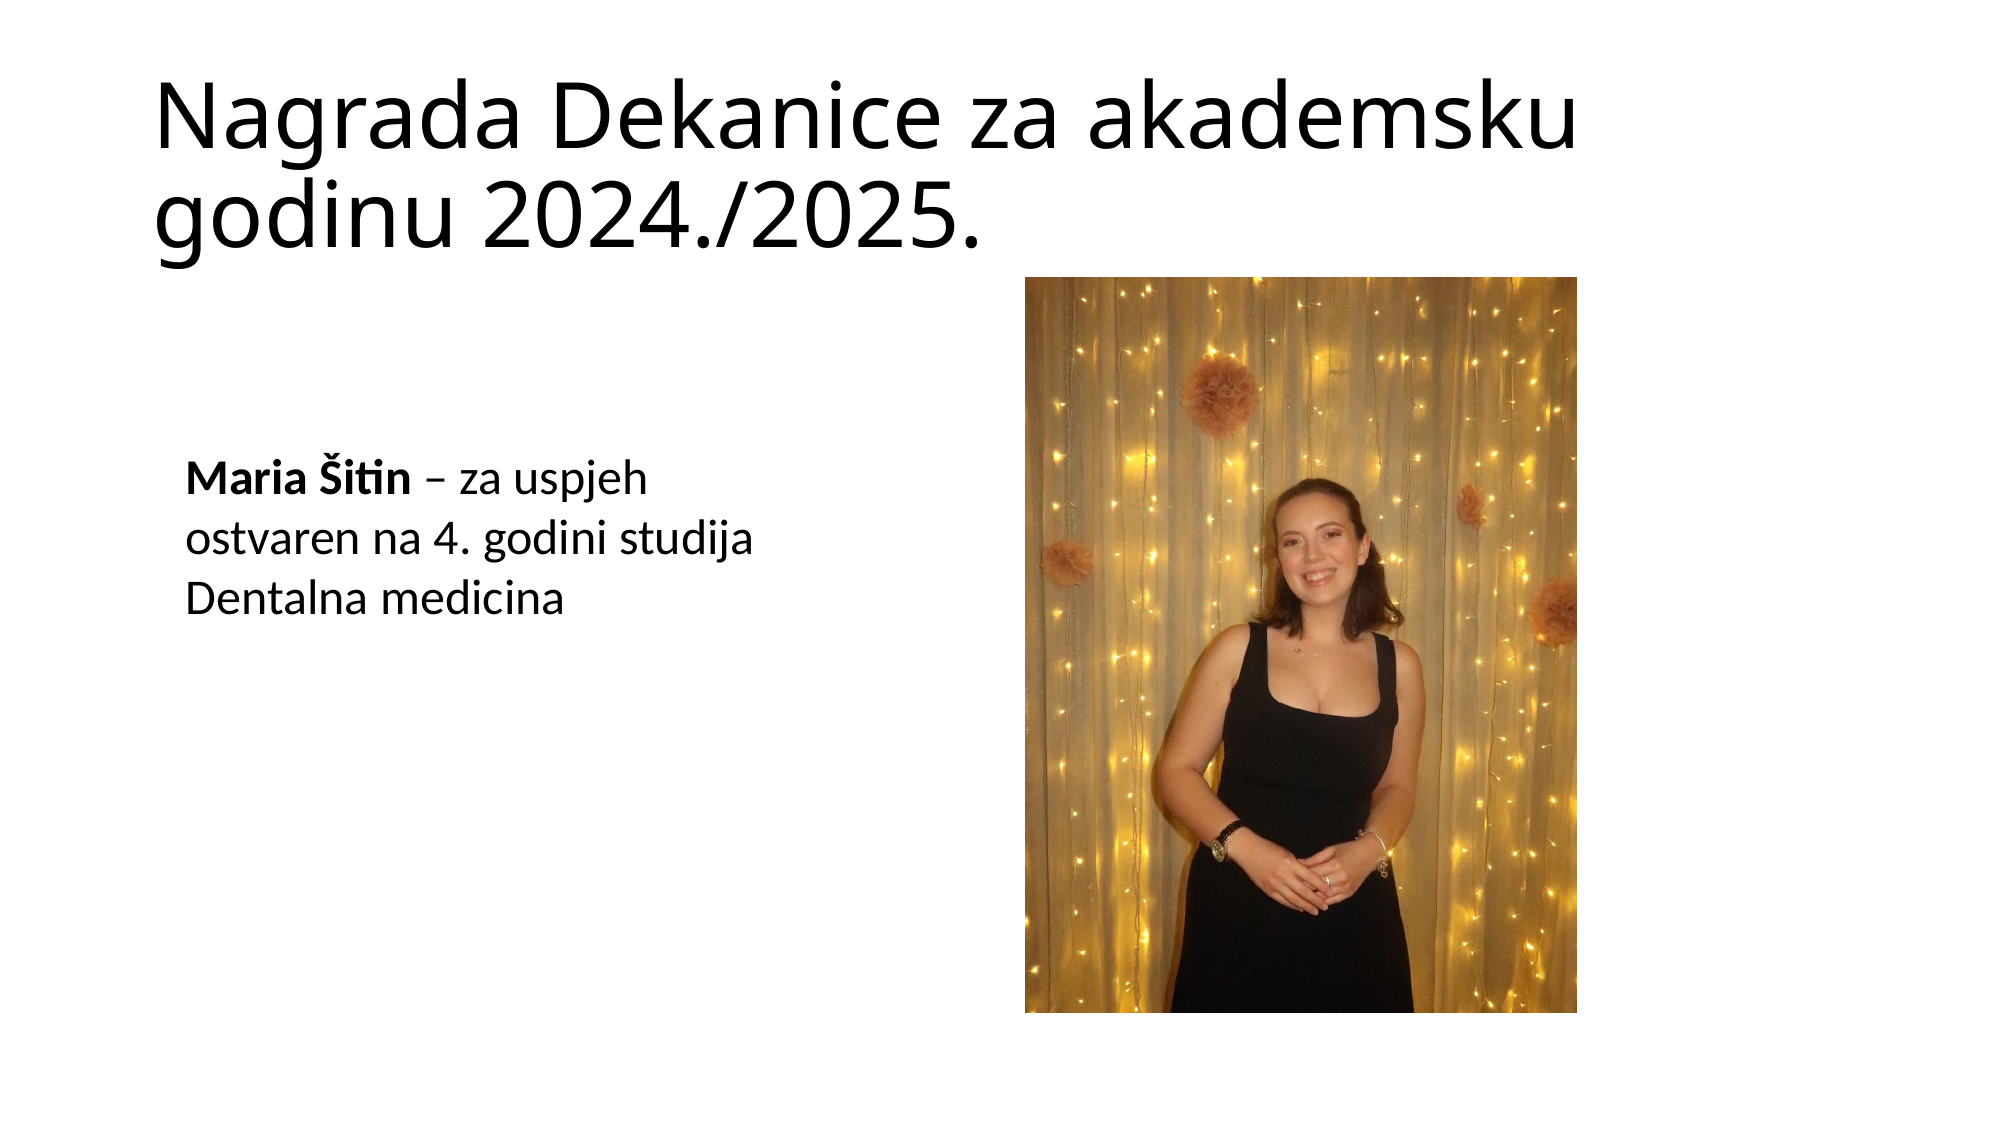

# Nagrada Dekanice za akademsku godinu 2024./2025.
Maria Šitin – za uspjeh ostvaren na 4. godini studija Dentalna medicina